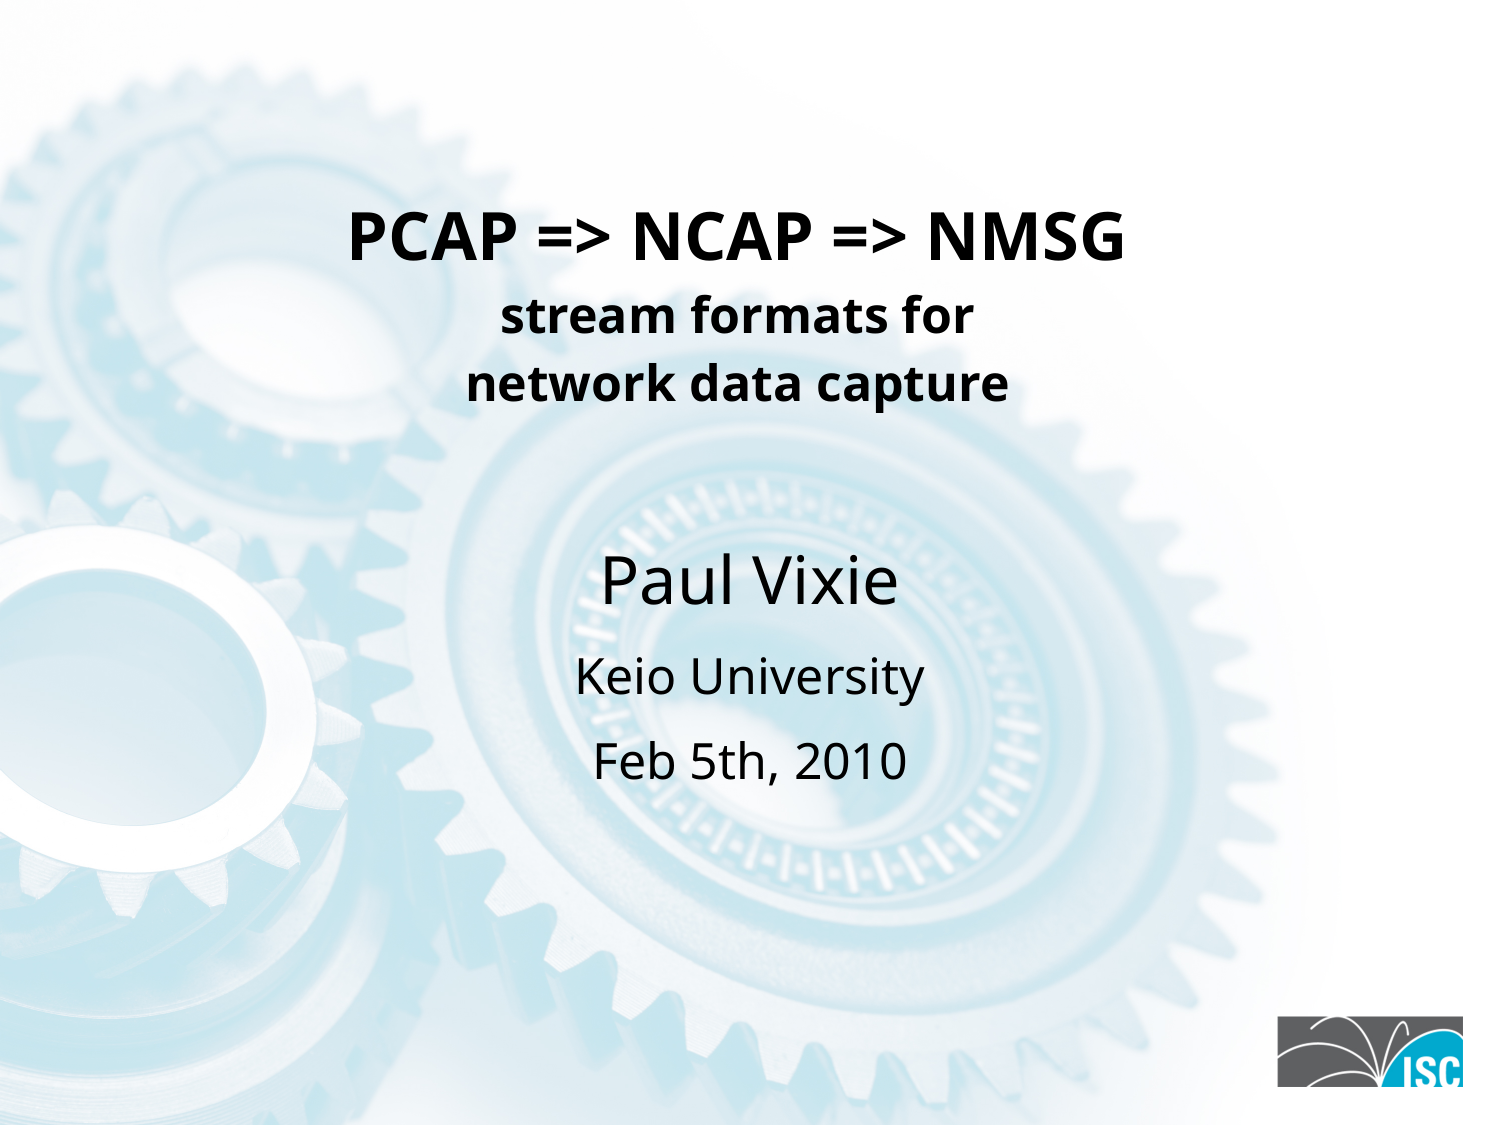

# PCAP => NCAP => NMSG stream formats for network data capture
Paul Vixie
Keio University
Feb 5th, 2010